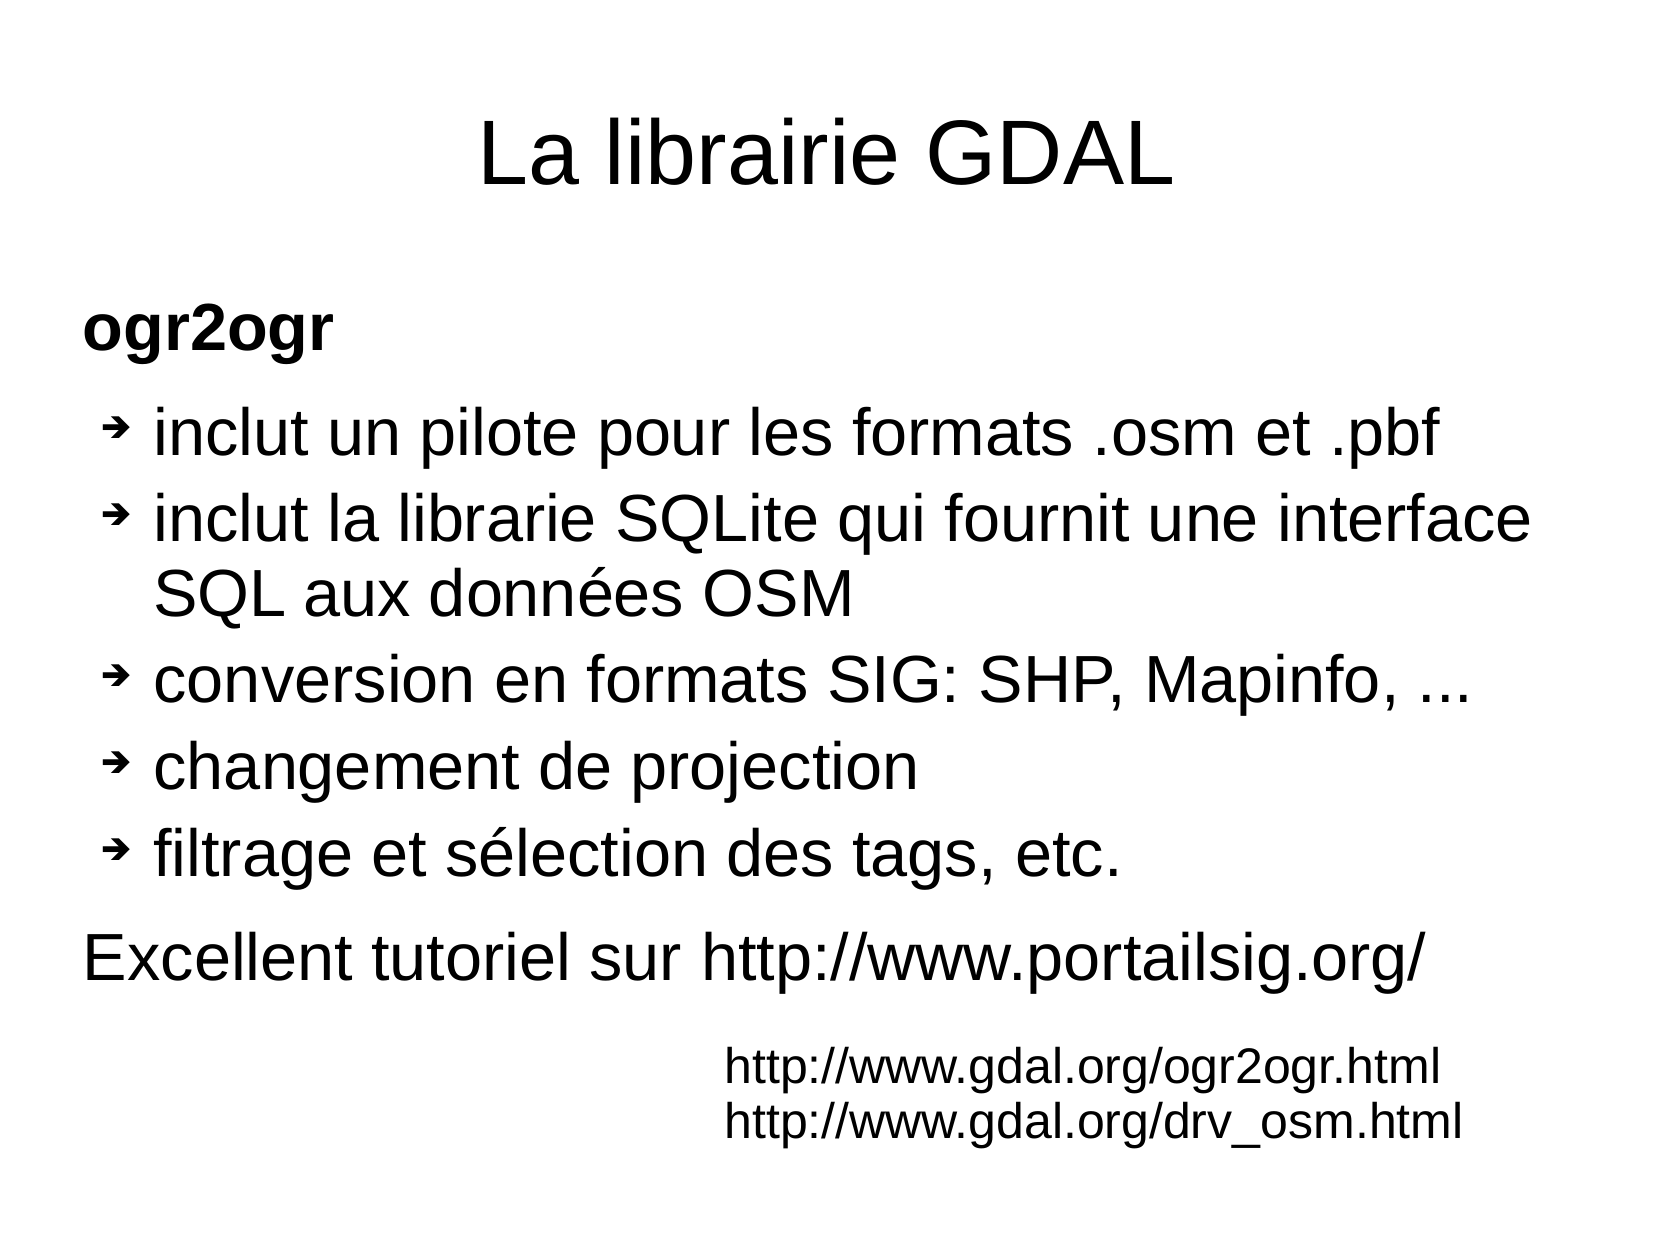

# La librairie GDAL
ogr2ogr
inclut un pilote pour les formats .osm et .pbf
inclut la librarie SQLite qui fournit une interface SQL aux données OSM
conversion en formats SIG: SHP, Mapinfo, ...
changement de projection
filtrage et sélection des tags, etc.
Excellent tutoriel sur http://www.portailsig.org/
http://www.gdal.org/ogr2ogr.html
http://www.gdal.org/drv_osm.html